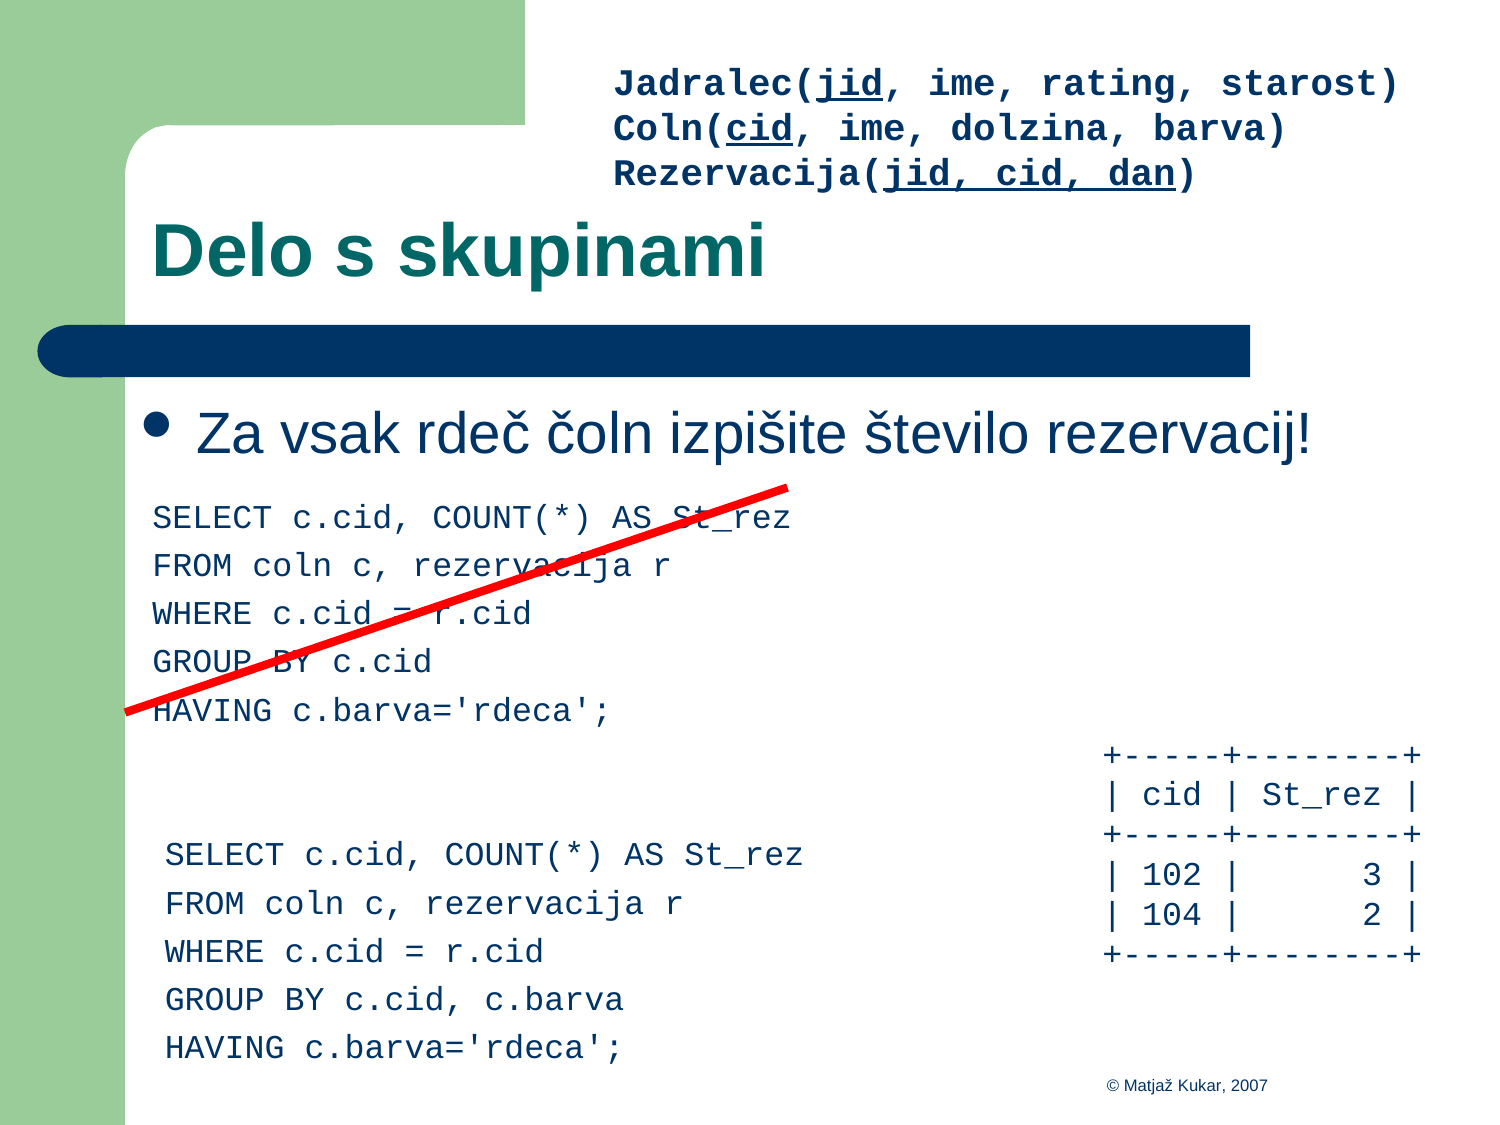

Jadralec(jid, ime, rating, starost)
Coln(cid, ime, dolzina, barva)
Rezervacija(jid, cid, dan)
# Delo s skupinami
Za vsak rdeč čoln izpišite število rezervacij!
SELECT c.cid, COUNT(*) AS St_rez
FROM coln c, rezervacija r
WHERE c.cid = r.cid
GROUP BY c.cid
HAVING c.barva='rdeca';
+-----+--------+
| cid | St_rez |
+-----+--------+
| 102 | 3 |
| 104 | 2 |
+-----+--------+
SELECT c.cid, COUNT(*) AS St_rez
FROM coln c, rezervacija r
WHERE c.cid = r.cid
GROUP BY c.cid, c.barva
HAVING c.barva='rdeca';
© Matjaž Kukar, 2007